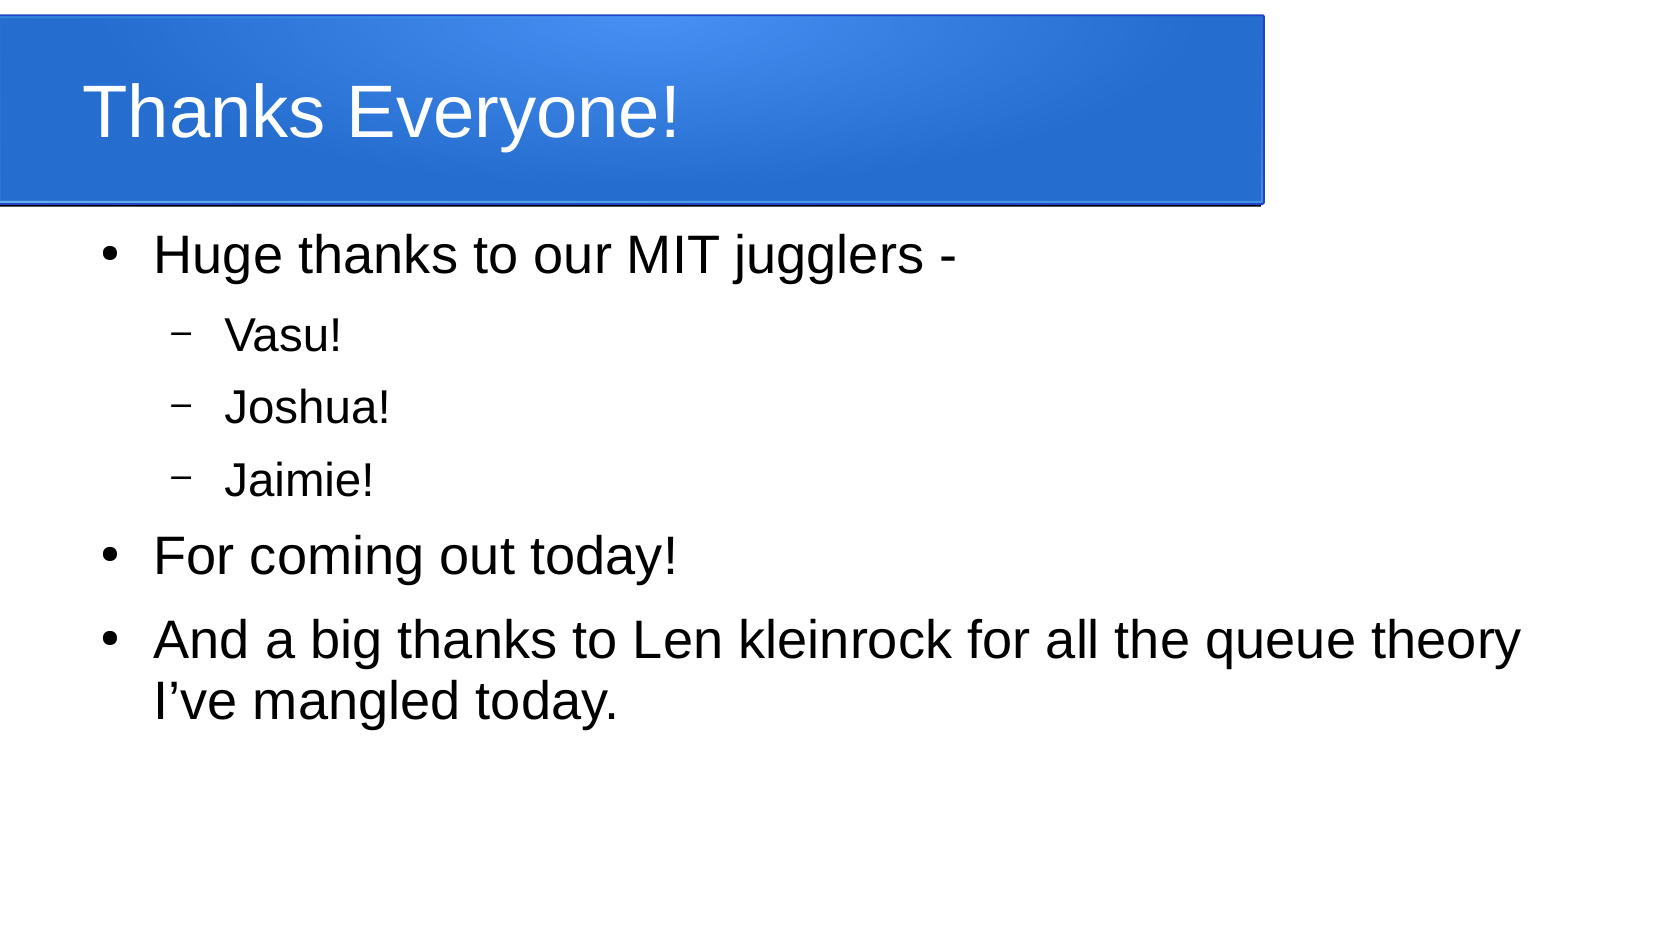

# Thanks Everyone!
Huge thanks to our MIT jugglers -
Vasu!
Joshua!
Jaimie!
For coming out today!
And a big thanks to Len kleinrock for all the queue theory I’ve mangled today.